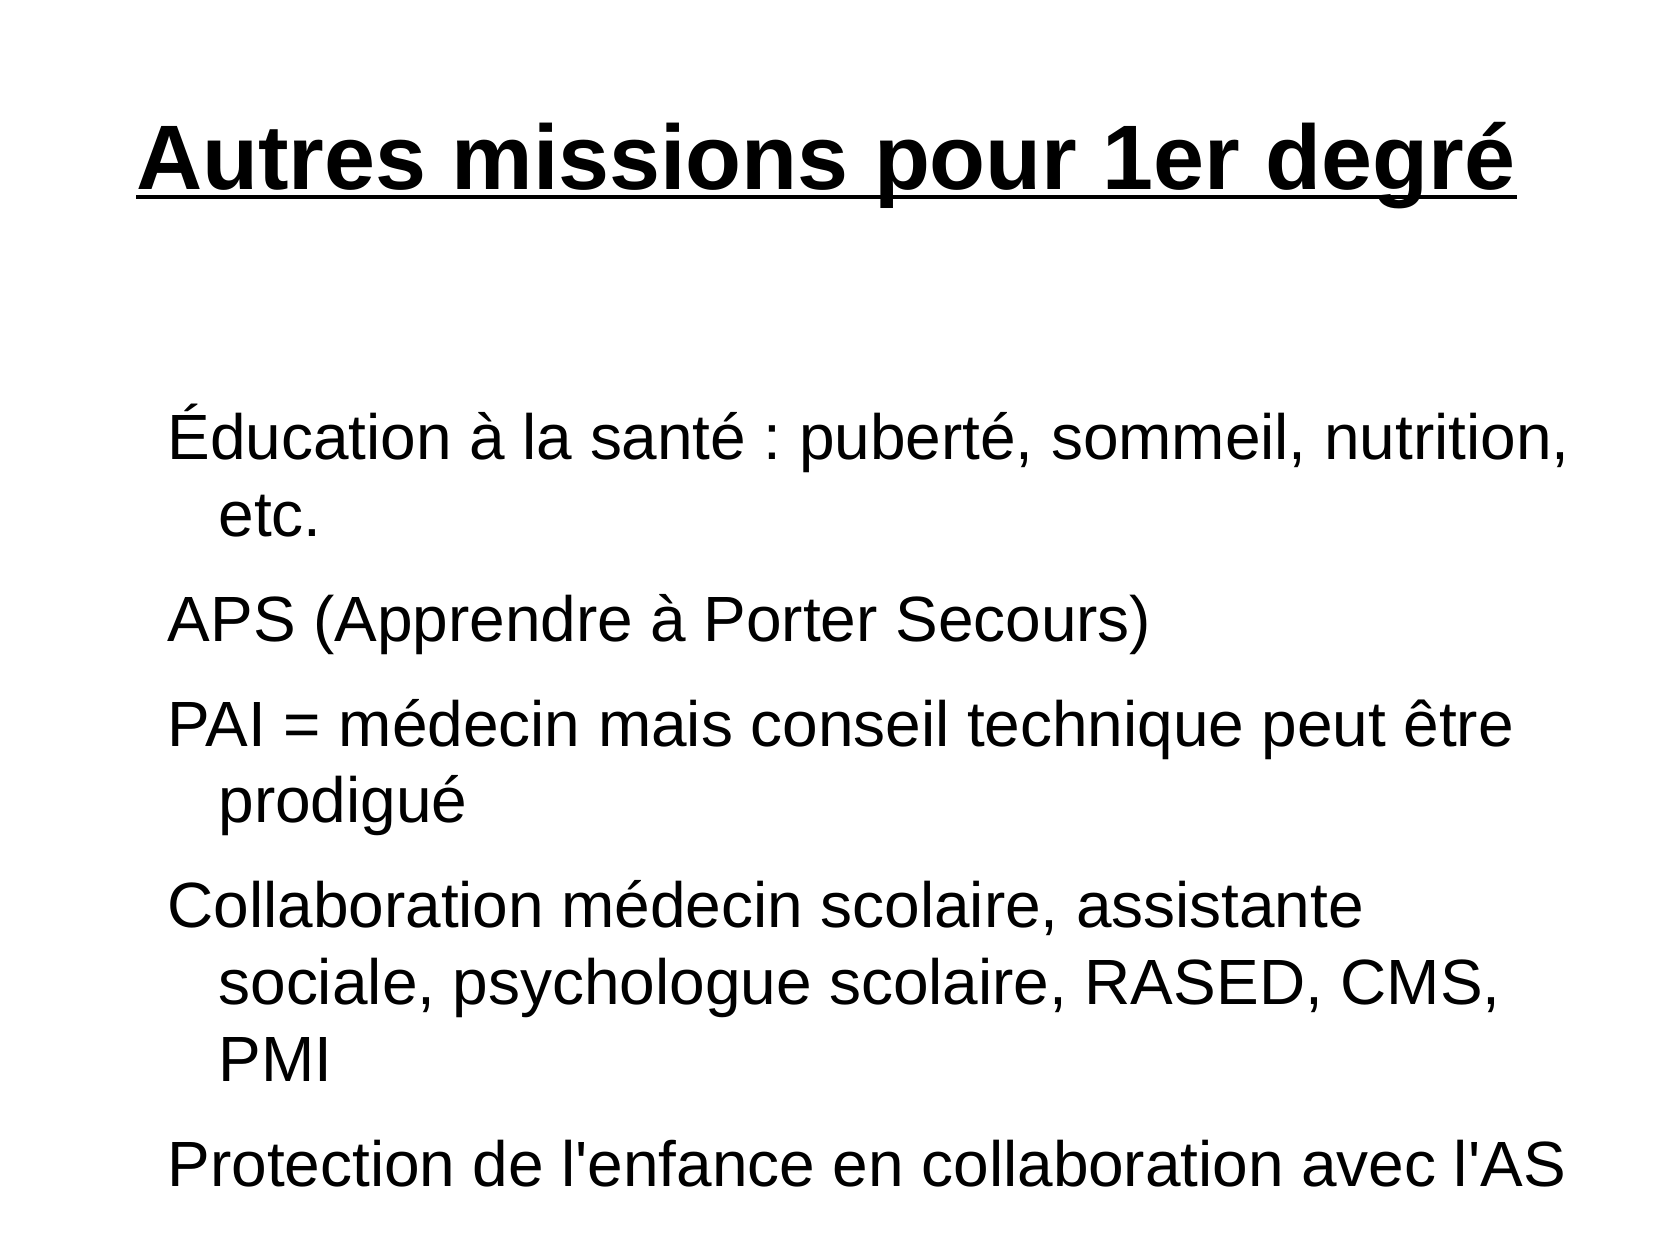

# Autres missions pour 1er degré
Éducation à la santé : puberté, sommeil, nutrition, etc.
APS (Apprendre à Porter Secours)
PAI = médecin mais conseil technique peut être prodigué
Collaboration médecin scolaire, assistante sociale, psychologue scolaire, RASED, CMS, PMI
Protection de l'enfance en collaboration avec l'AS
Partenaires extérieurs : orthophonistes, spécialistes etc.
Rôle de conseiller(e) technique auprès du Directeur